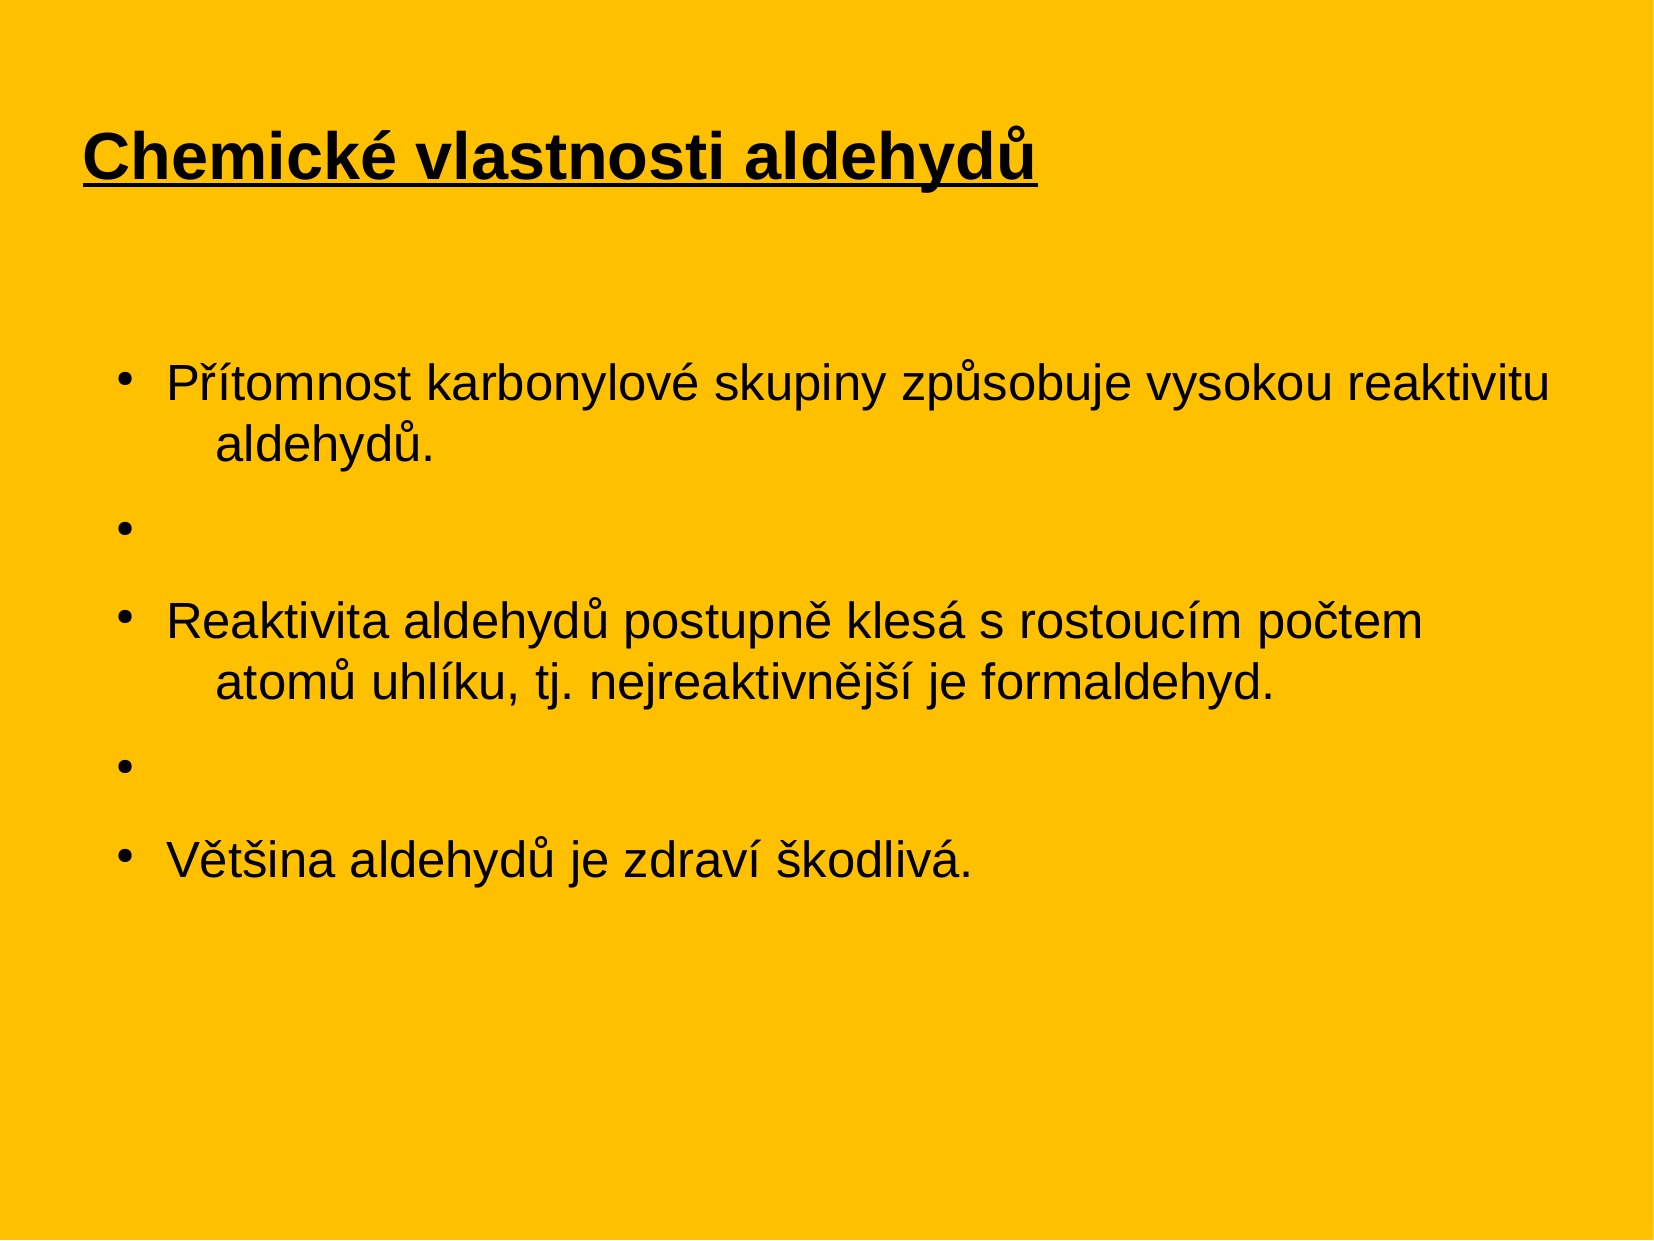

# Chemické vlastnosti aldehydů
Přítomnost karbonylové skupiny způsobuje vysokou reaktivitu aldehydů.
Reaktivita aldehydů postupně klesá s rostoucím počtem atomů uhlíku, tj. nejreaktivnější je formaldehyd.
Většina aldehydů je zdraví škodlivá.